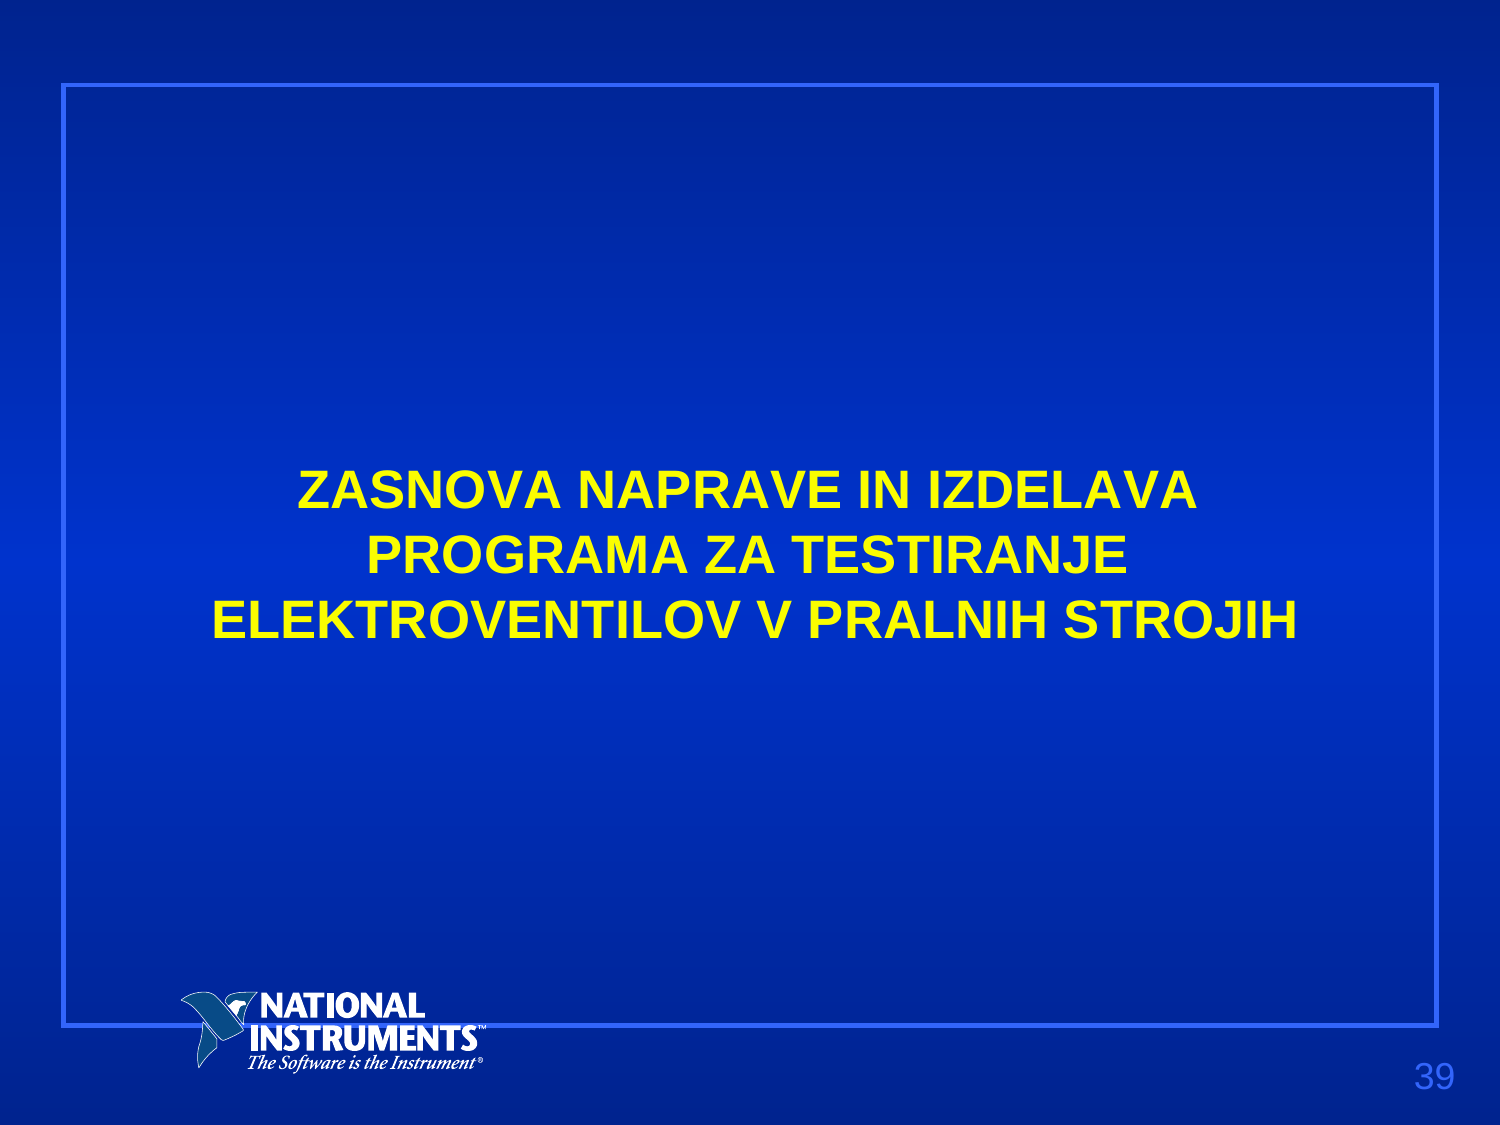

ZASNOVA NAPRAVE IN IZDELAVA
PROGRAMA ZA TESTIRANJE
ELEKTROVENTILOV V PRALNIH STROJIH